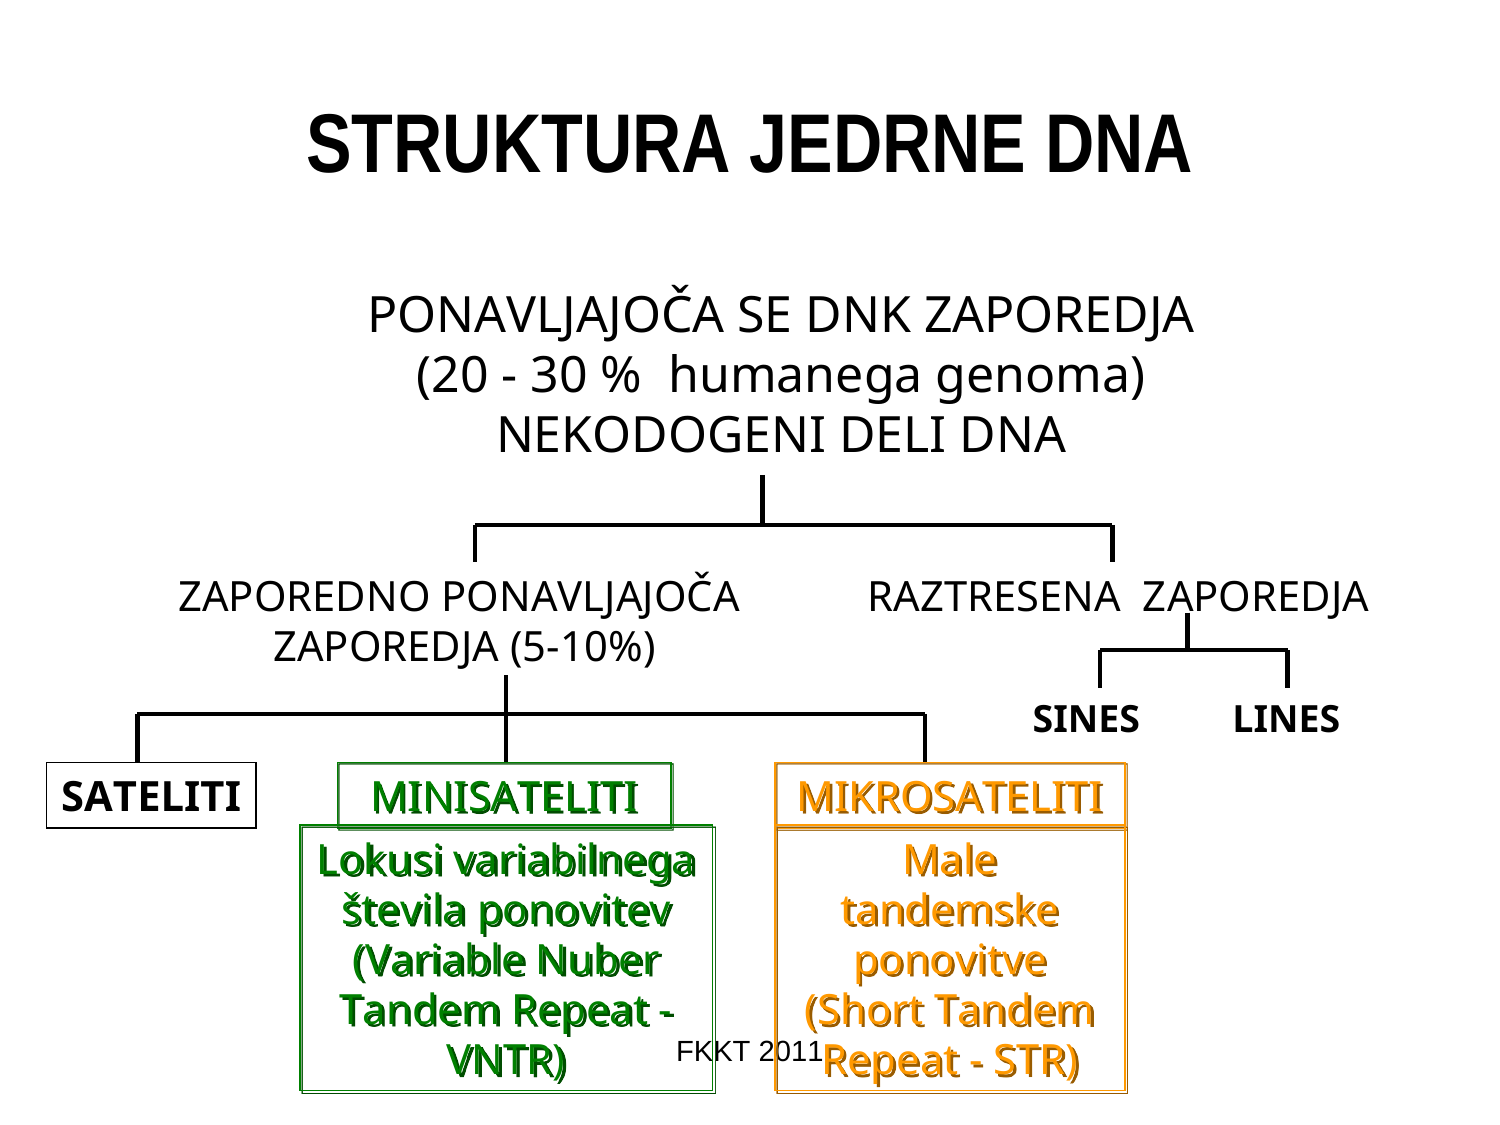

# STRUKTURA JEDRNE DNA
PONAVLJAJOČA SE DNK ZAPOREDJA
(20 - 30 % humanega genoma)
NEKODOGENI DELI DNA
ZAPOREDNO PONAVLJAJOČA
 ZAPOREDJA (5-10%)
RAZTRESENA ZAPOREDJA
SINES
LINES
SATELITI
MINISATELITI
MIKROSATELITI
Lokusi variabilnega števila ponovitev
(Variable Nuber Tandem Repeat - VNTR)
Male tandemske ponovitve
(Short Tandem Repeat - STR)
FKKT 2011